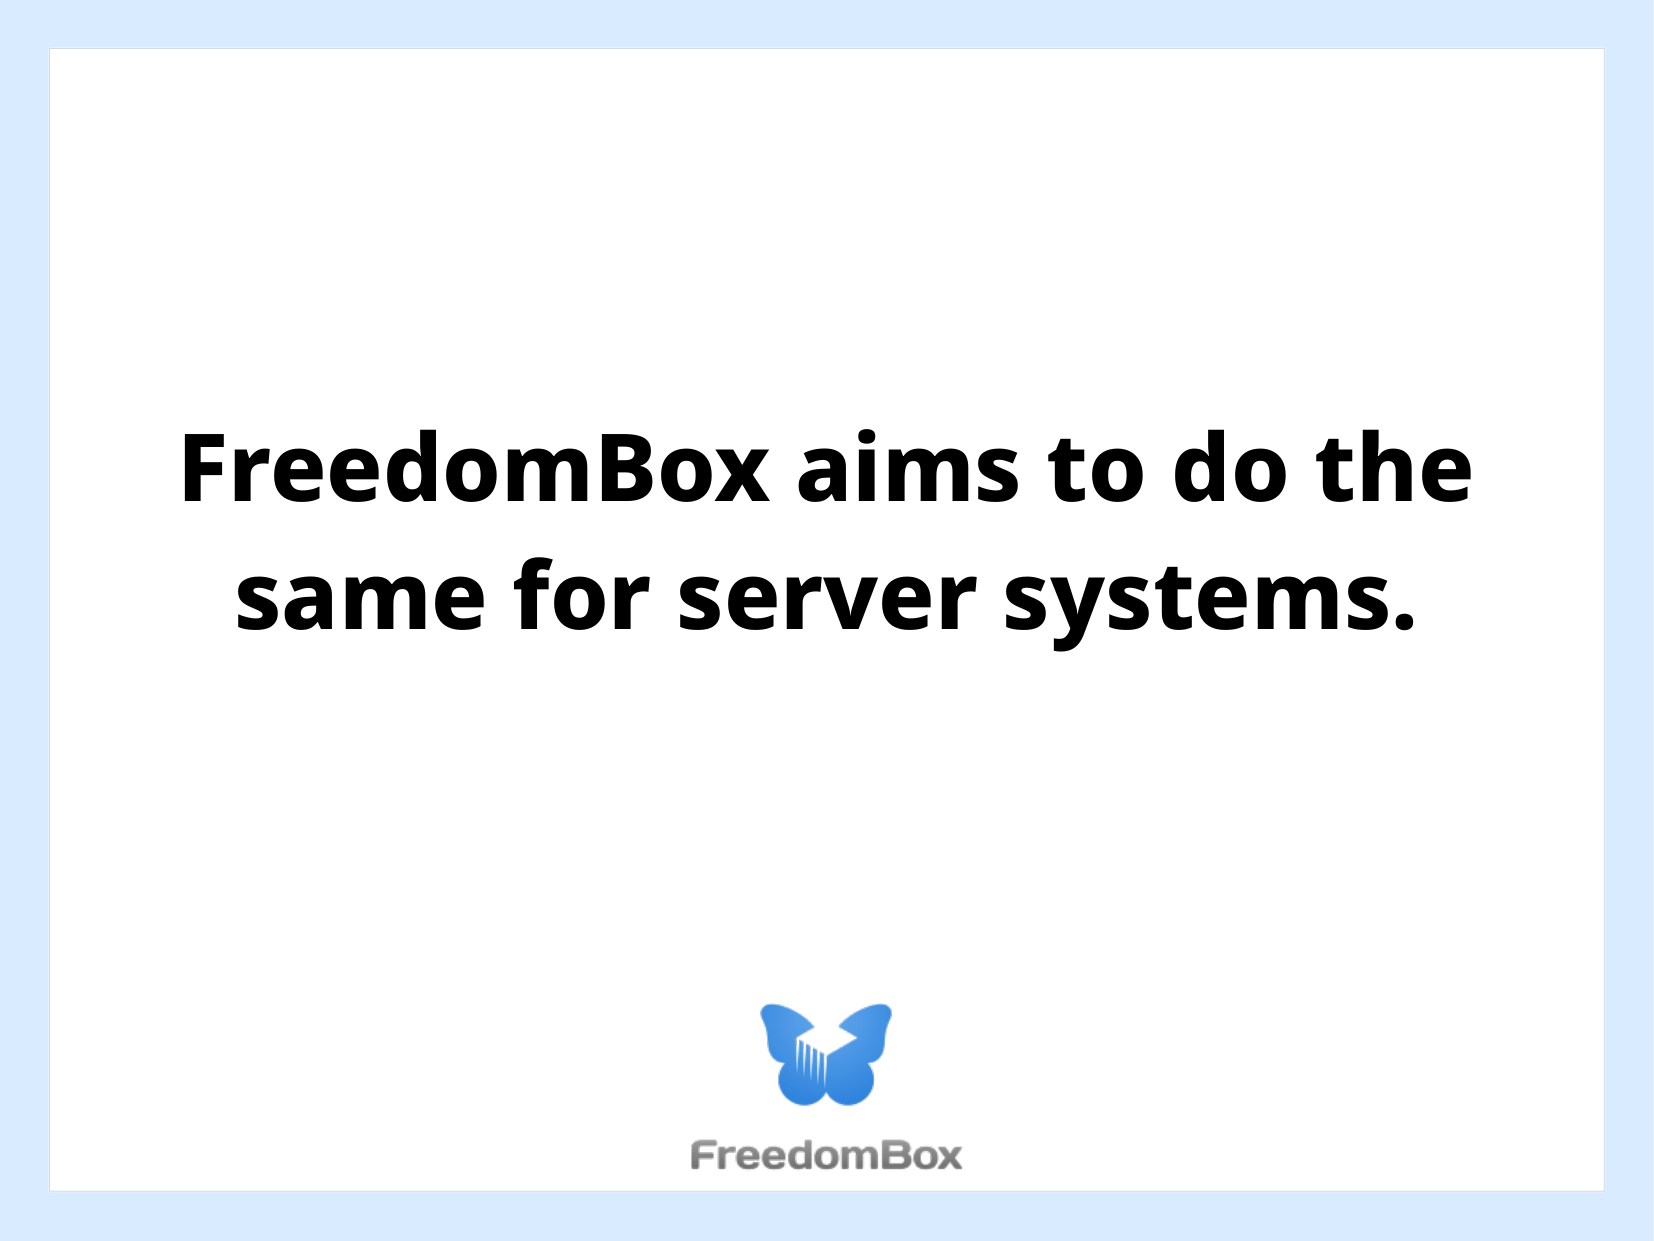

# FreedomBox aims to do the same for server systems.